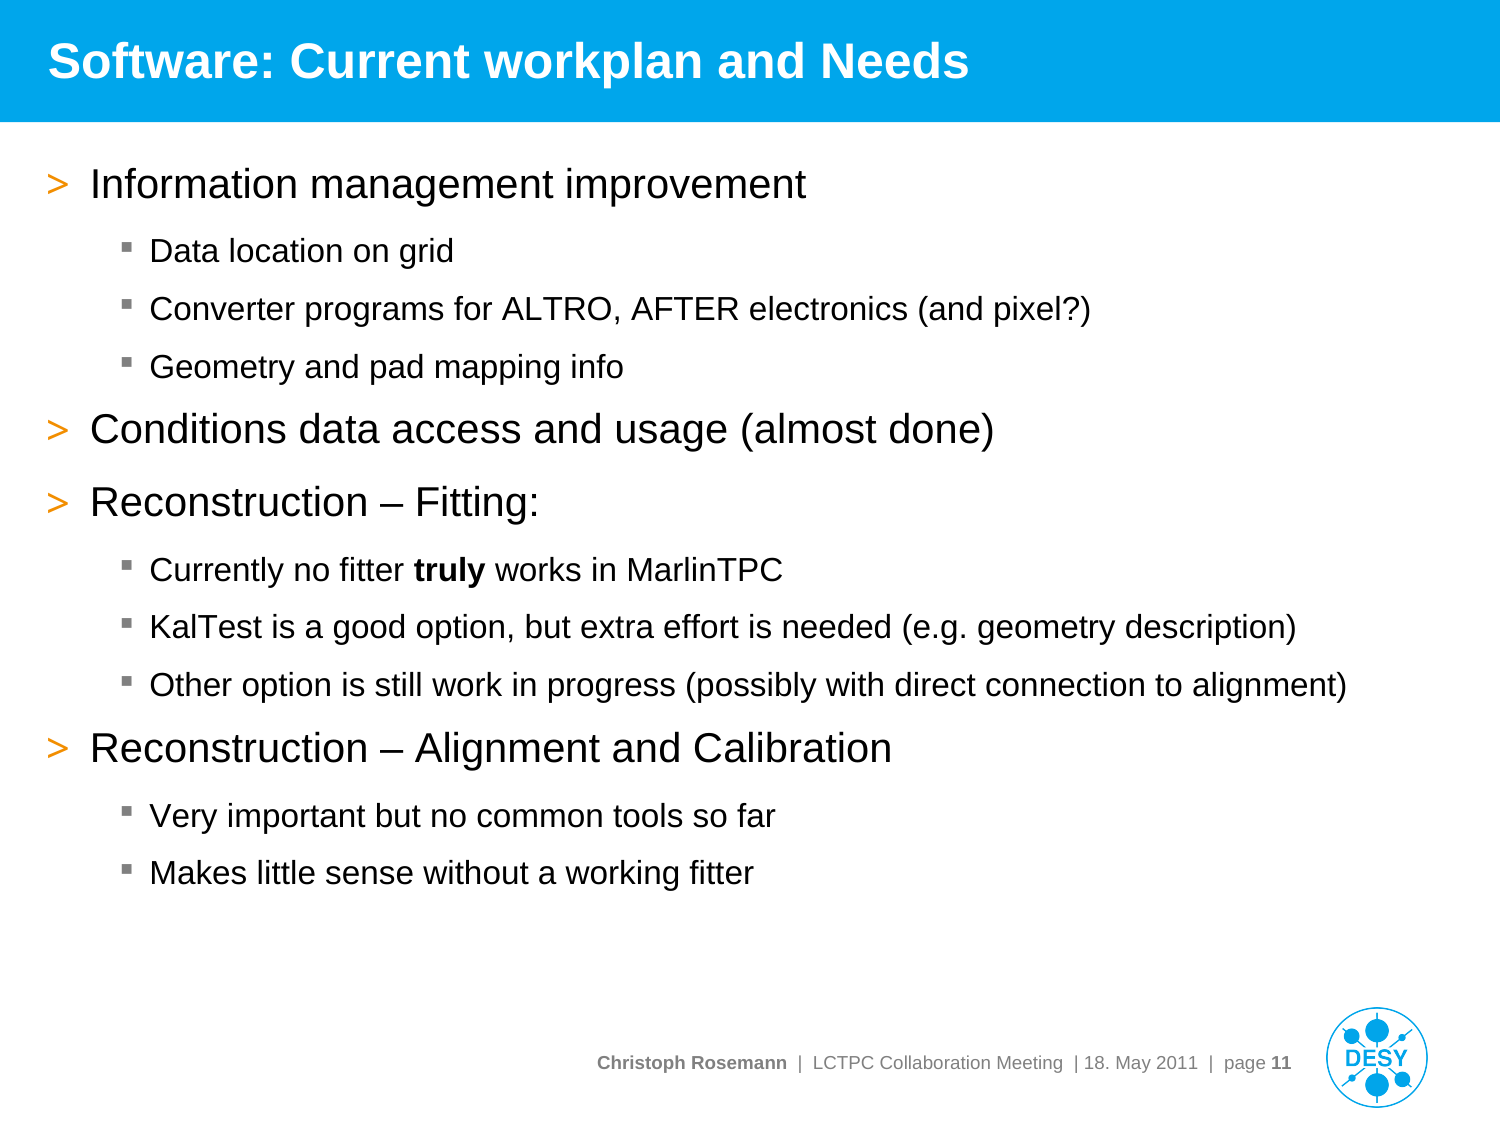

# Software: Current workplan and Needs
Information management improvement
Data location on grid
Converter programs for ALTRO, AFTER electronics (and pixel?)
Geometry and pad mapping info
Conditions data access and usage (almost done)
Reconstruction – Fitting:
Currently no fitter truly works in MarlinTPC
KalTest is a good option, but extra effort is needed (e.g. geometry description)
Other option is still work in progress (possibly with direct connection to alignment)
Reconstruction – Alignment and Calibration
Very important but no common tools so far
Makes little sense without a working fitter